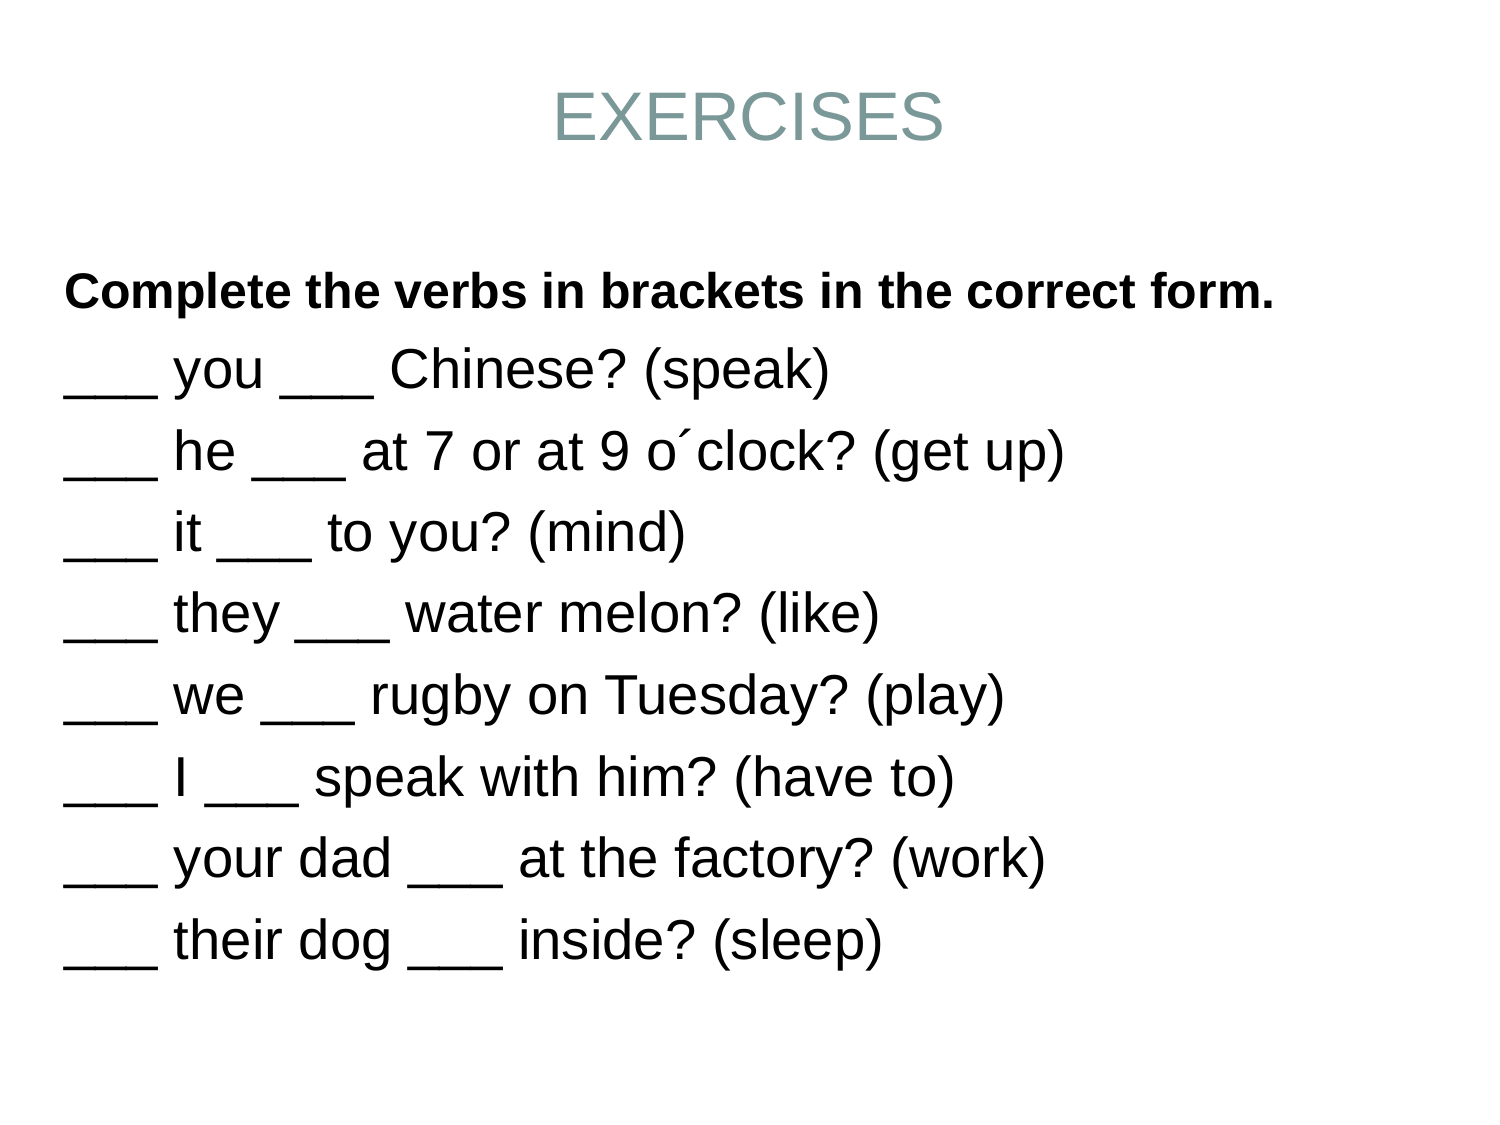

# EXERCISES
Complete the verbs in brackets in the correct form.
___ you ___ Chinese? (speak)
___ he ___ at 7 or at 9 o´clock? (get up)
___ it ___ to you? (mind)
___ they ___ water melon? (like)
___ we ___ rugby on Tuesday? (play)
___ I ___ speak with him? (have to)
___ your dad ___ at the factory? (work)
___ their dog ___ inside? (sleep)